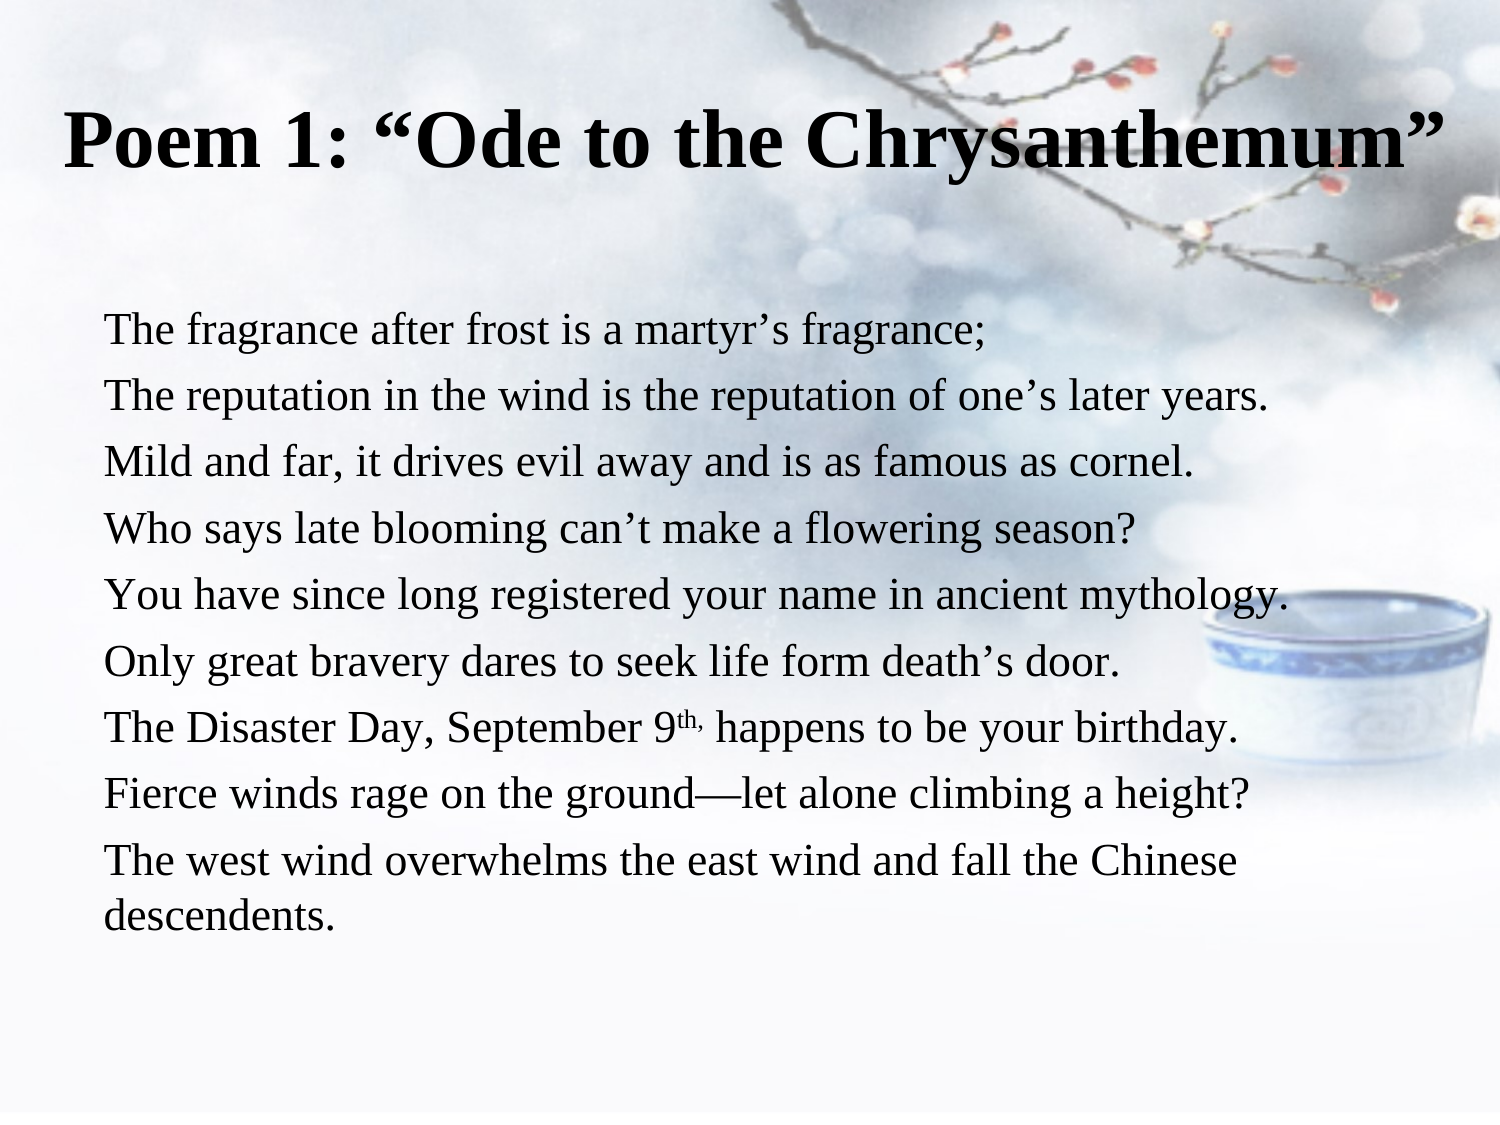

# Poem 1: “Ode to the Chrysanthemum”
The fragrance after frost is a martyr’s fragrance;
The reputation in the wind is the reputation of one’s later years.
Mild and far, it drives evil away and is as famous as cornel.
Who says late blooming can’t make a flowering season?
You have since long registered your name in ancient mythology.
Only great bravery dares to seek life form death’s door.
The Disaster Day, September 9th, happens to be your birthday.
Fierce winds rage on the ground—let alone climbing a height?
The west wind overwhelms the east wind and fall the Chinese descendents.